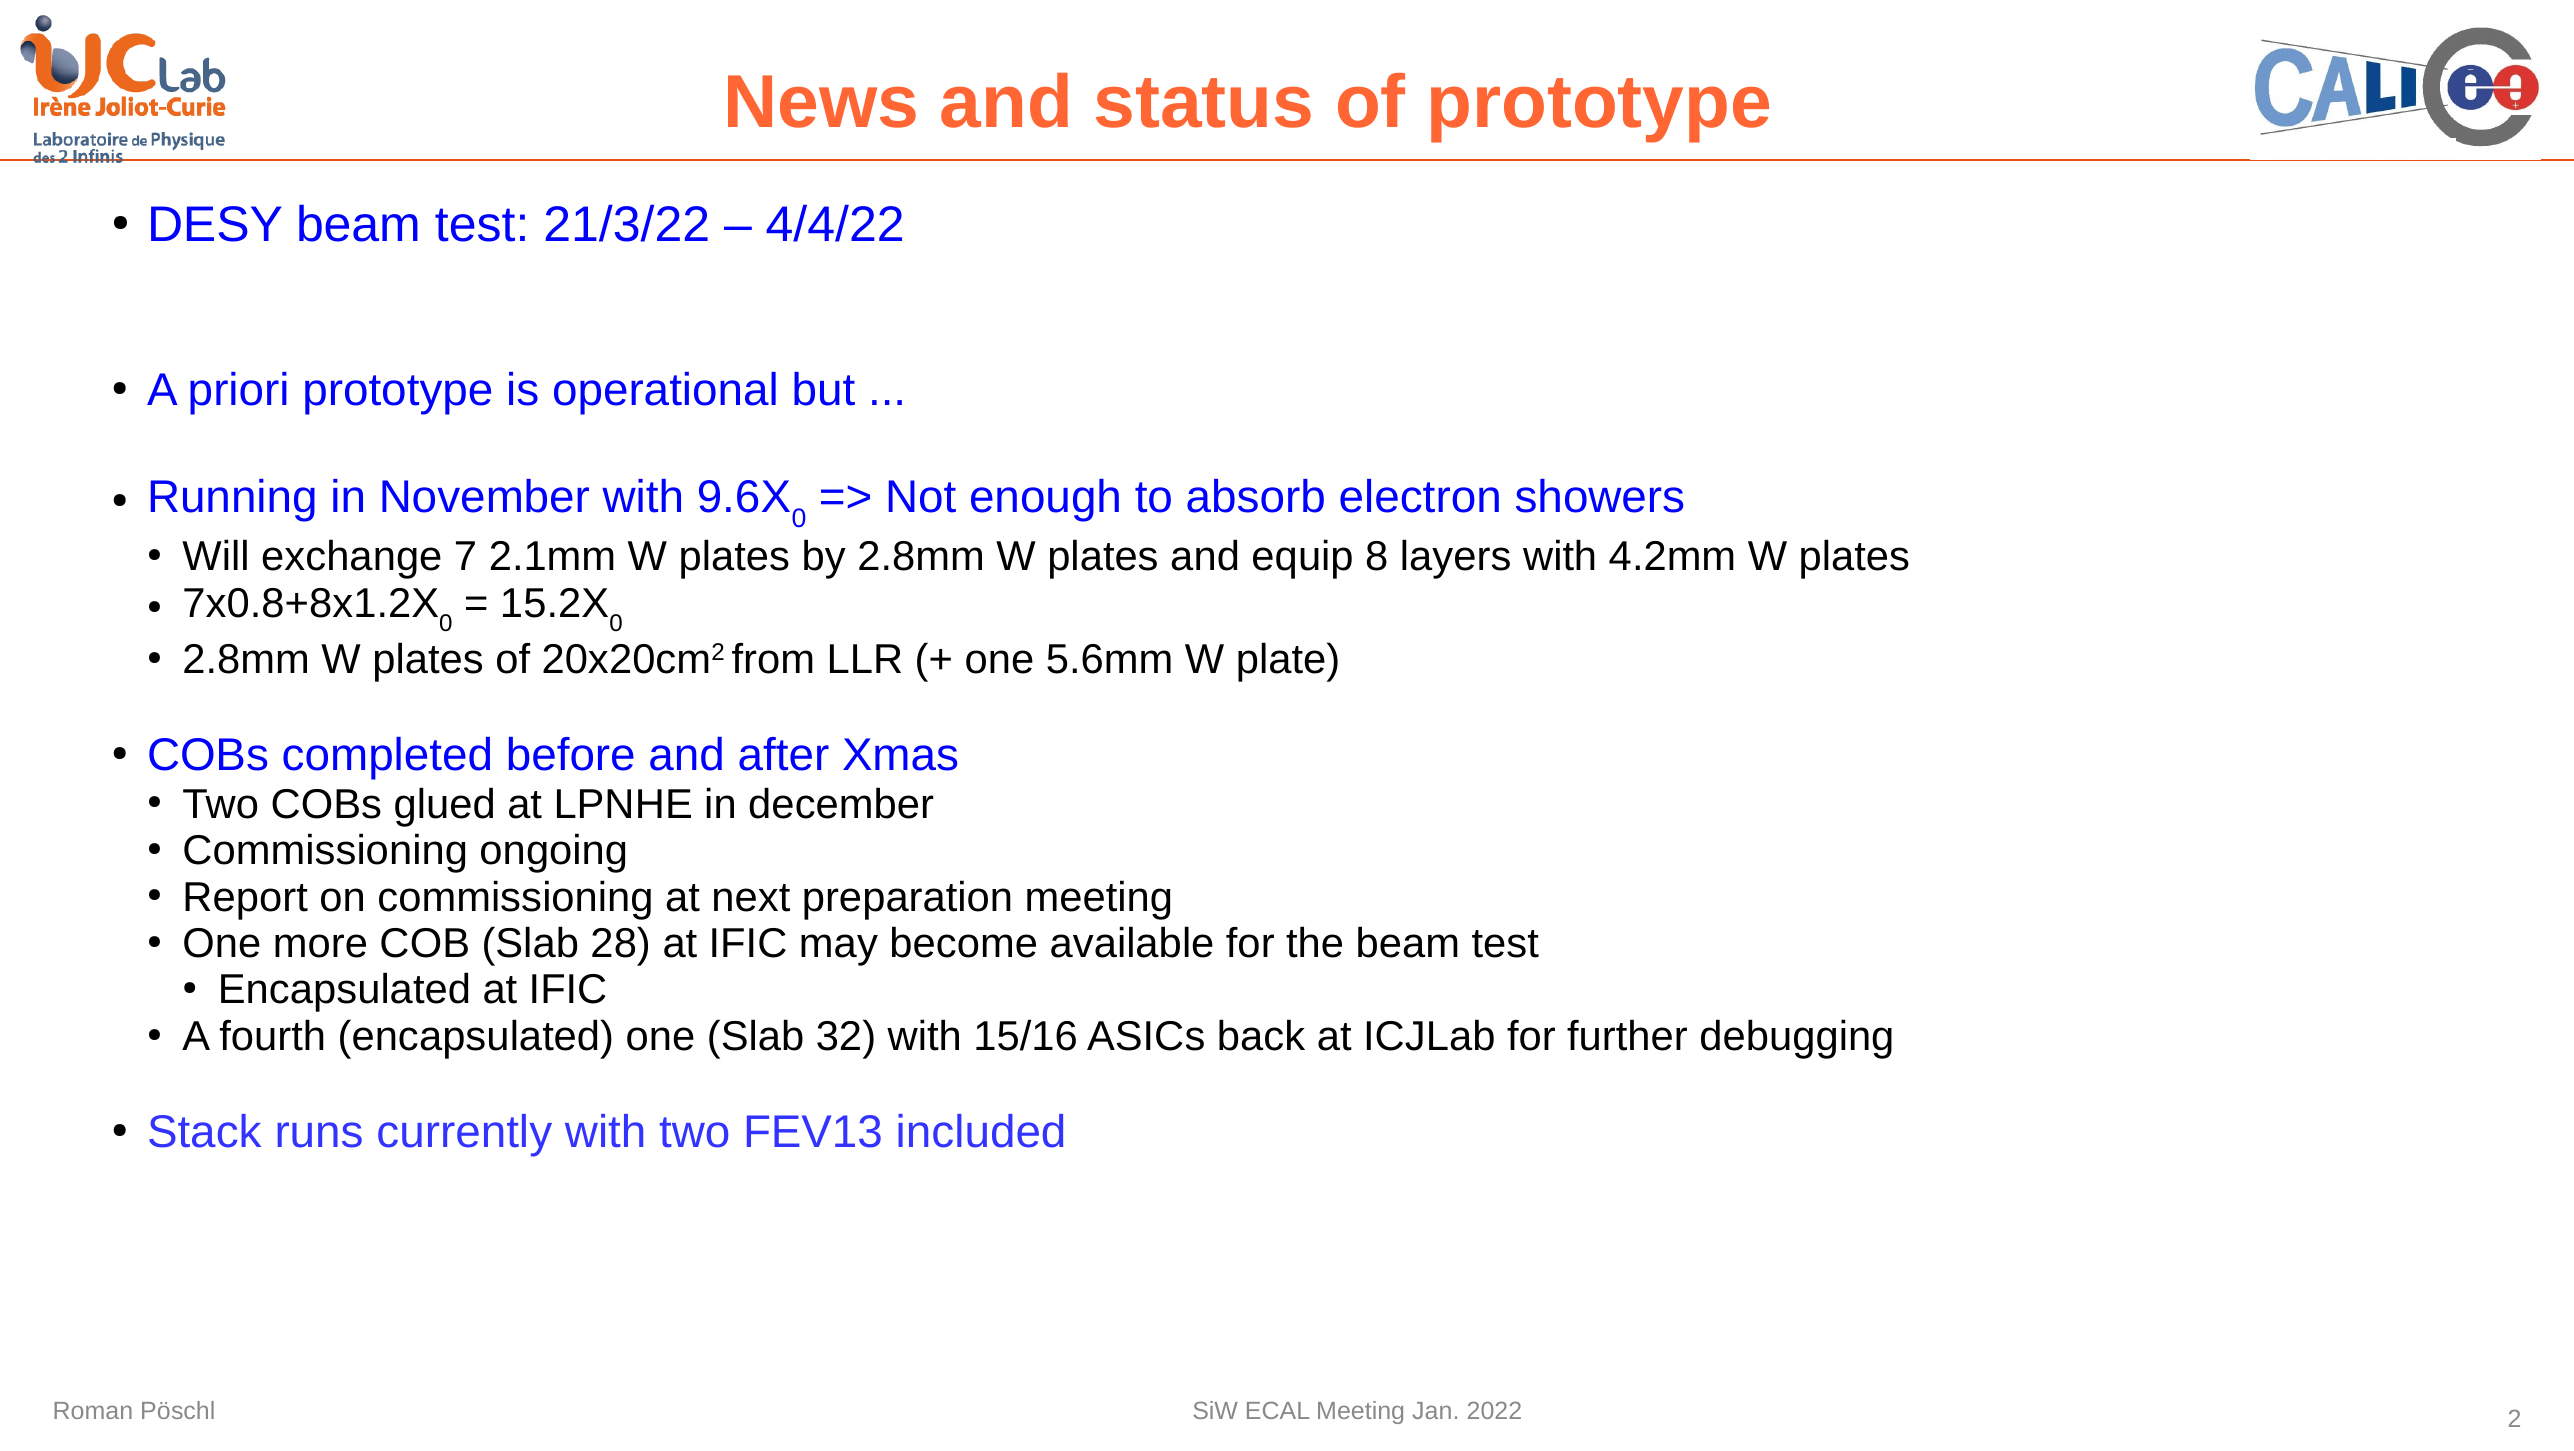

# News and status of prototype
DESY beam test: 21/3/22 – 4/4/22
A priori prototype is operational but ...
Running in November with 9.6X0 => Not enough to absorb electron showers
Will exchange 7 2.1mm W plates by 2.8mm W plates and equip 8 layers with 4.2mm W plates
7x0.8+8x1.2X0 = 15.2X0
2.8mm W plates of 20x20cm2 from LLR (+ one 5.6mm W plate)
COBs completed before and after Xmas
Two COBs glued at LPNHE in december
Commissioning ongoing
Report on commissioning at next preparation meeting
One more COB (Slab 28) at IFIC may become available for the beam test
Encapsulated at IFIC
A fourth (encapsulated) one (Slab 32) with 15/16 ASICs back at ICJLab for further debugging
Stack runs currently with two FEV13 included